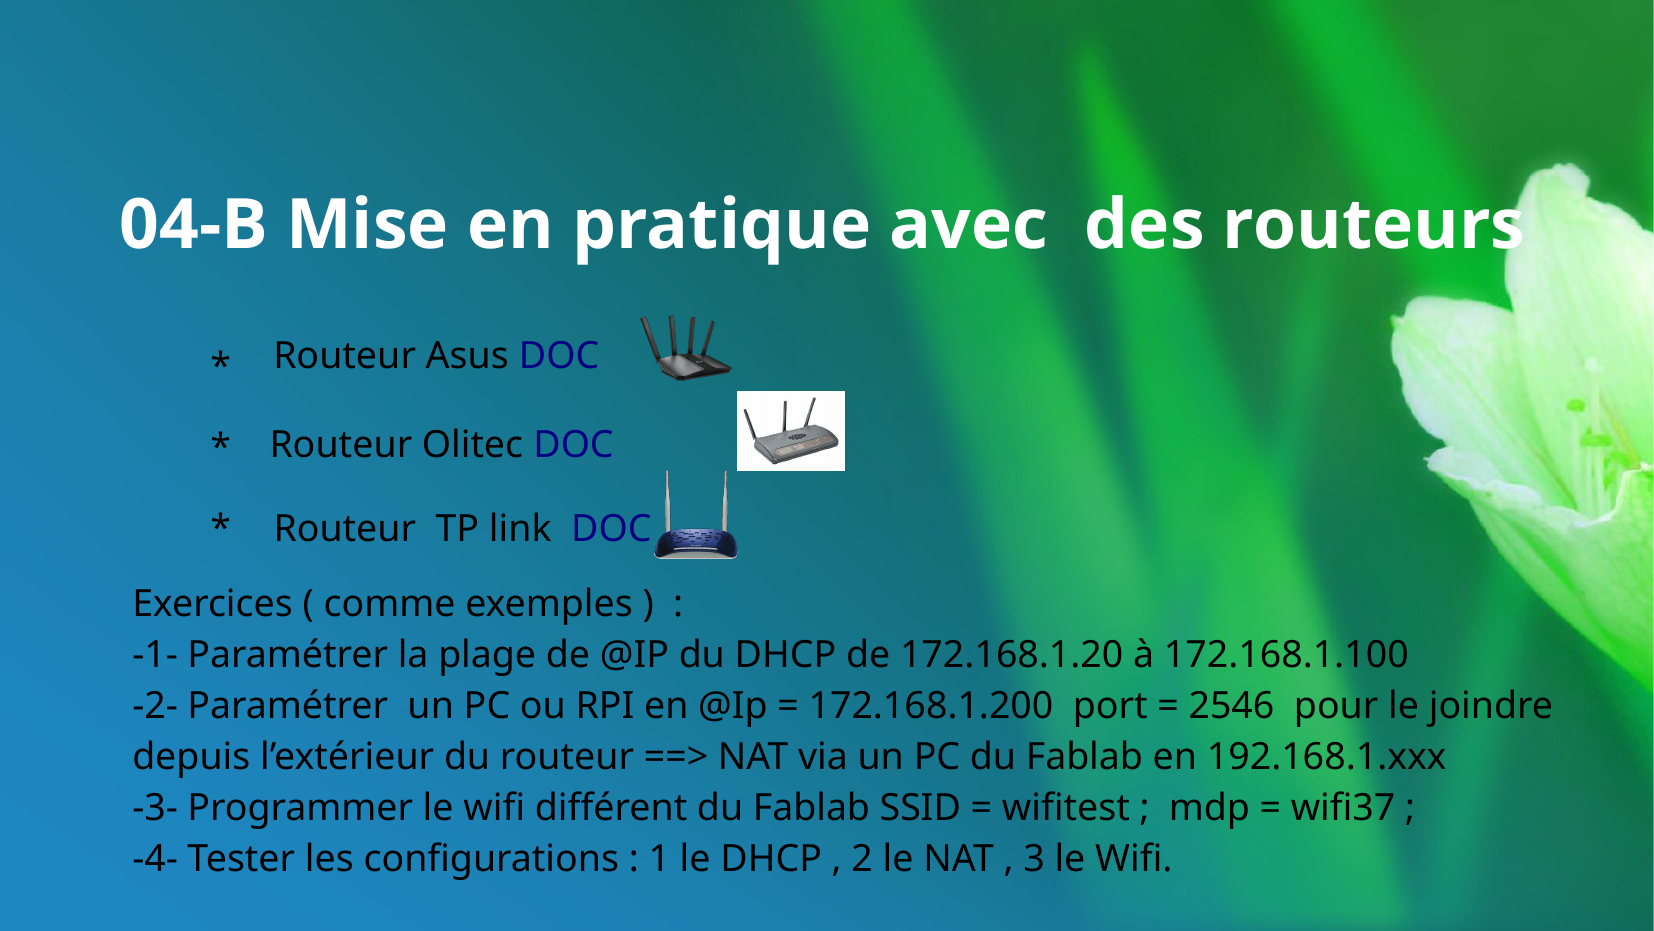

# 04-B Mise en pratique avec des routeurs
Routeur Asus DOC
*
Routeur Olitec DOC
*
*
Routeur TP link DOC
Exercices ( comme exemples )  :
-1- Paramétrer la plage de @IP du DHCP de 172.168.1.20 à 172.168.1.100
-2- Paramétrer un PC ou RPI en @Ip = 172.168.1.200 port = 2546 pour le joindre depuis l’extérieur du routeur ==> NAT via un PC du Fablab en 192.168.1.xxx
-3- Programmer le wifi différent du Fablab SSID = wifitest ; mdp = wifi37 ;
-4- Tester les configurations : 1 le DHCP , 2 le NAT , 3 le Wifi.